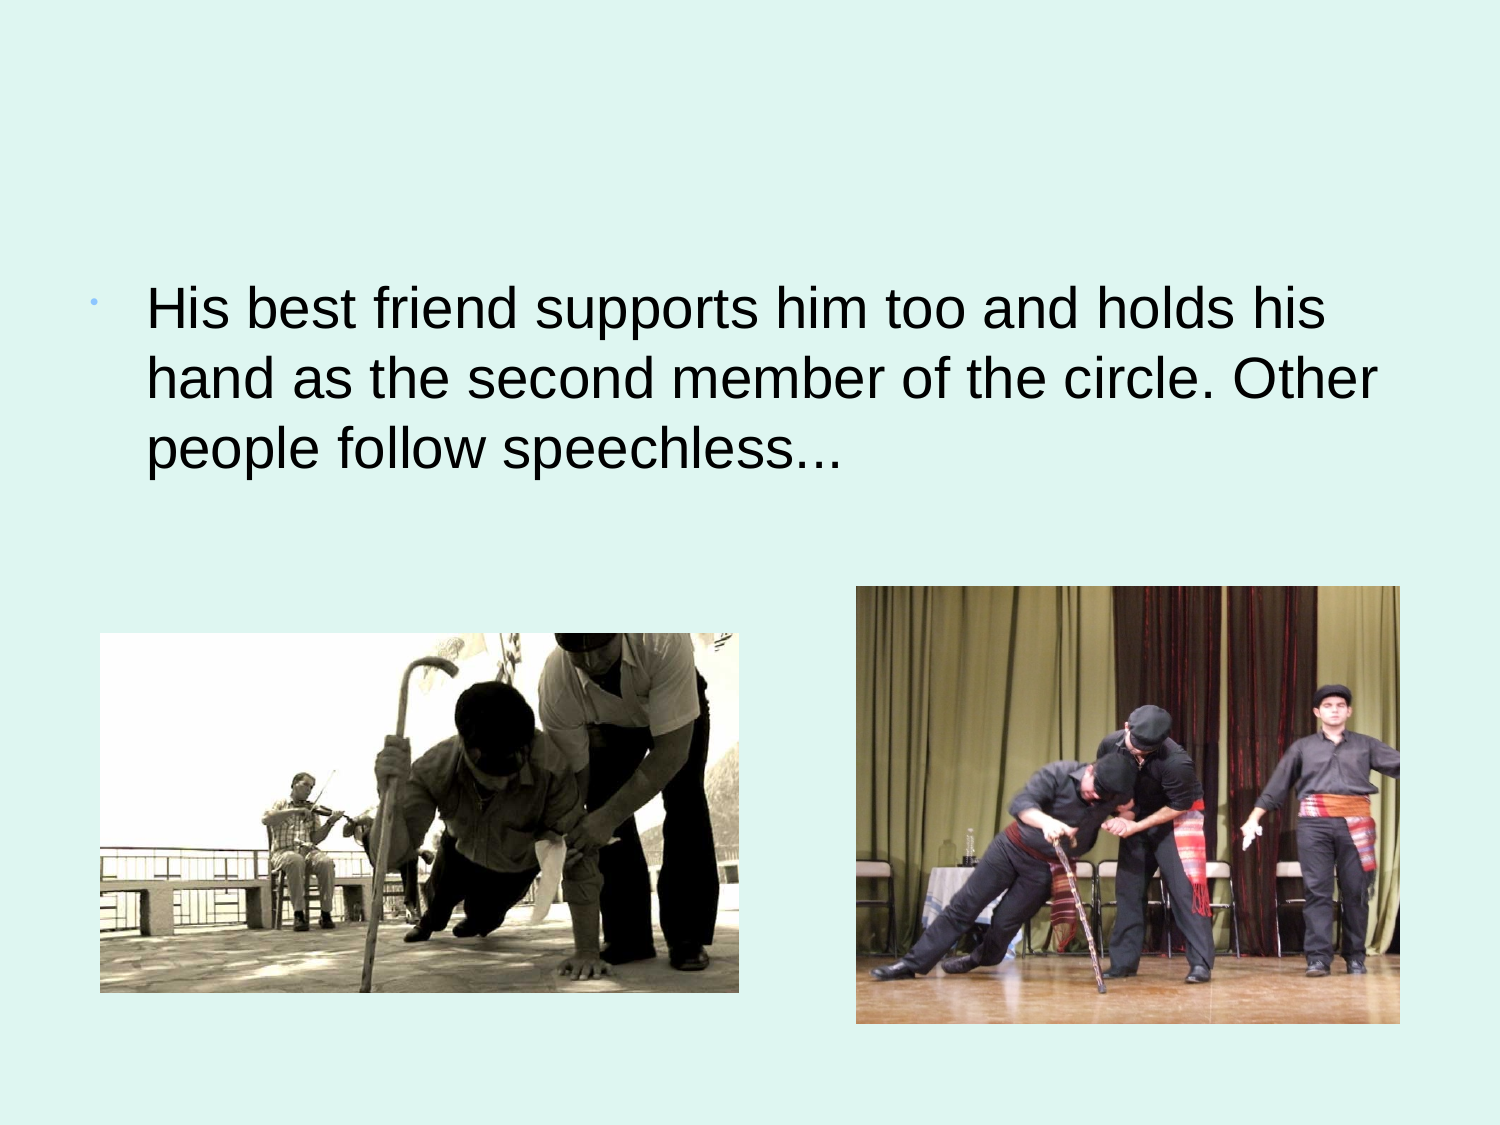

#
His best friend supports him too and holds his hand as the second member of the circle. Other people follow speechless...